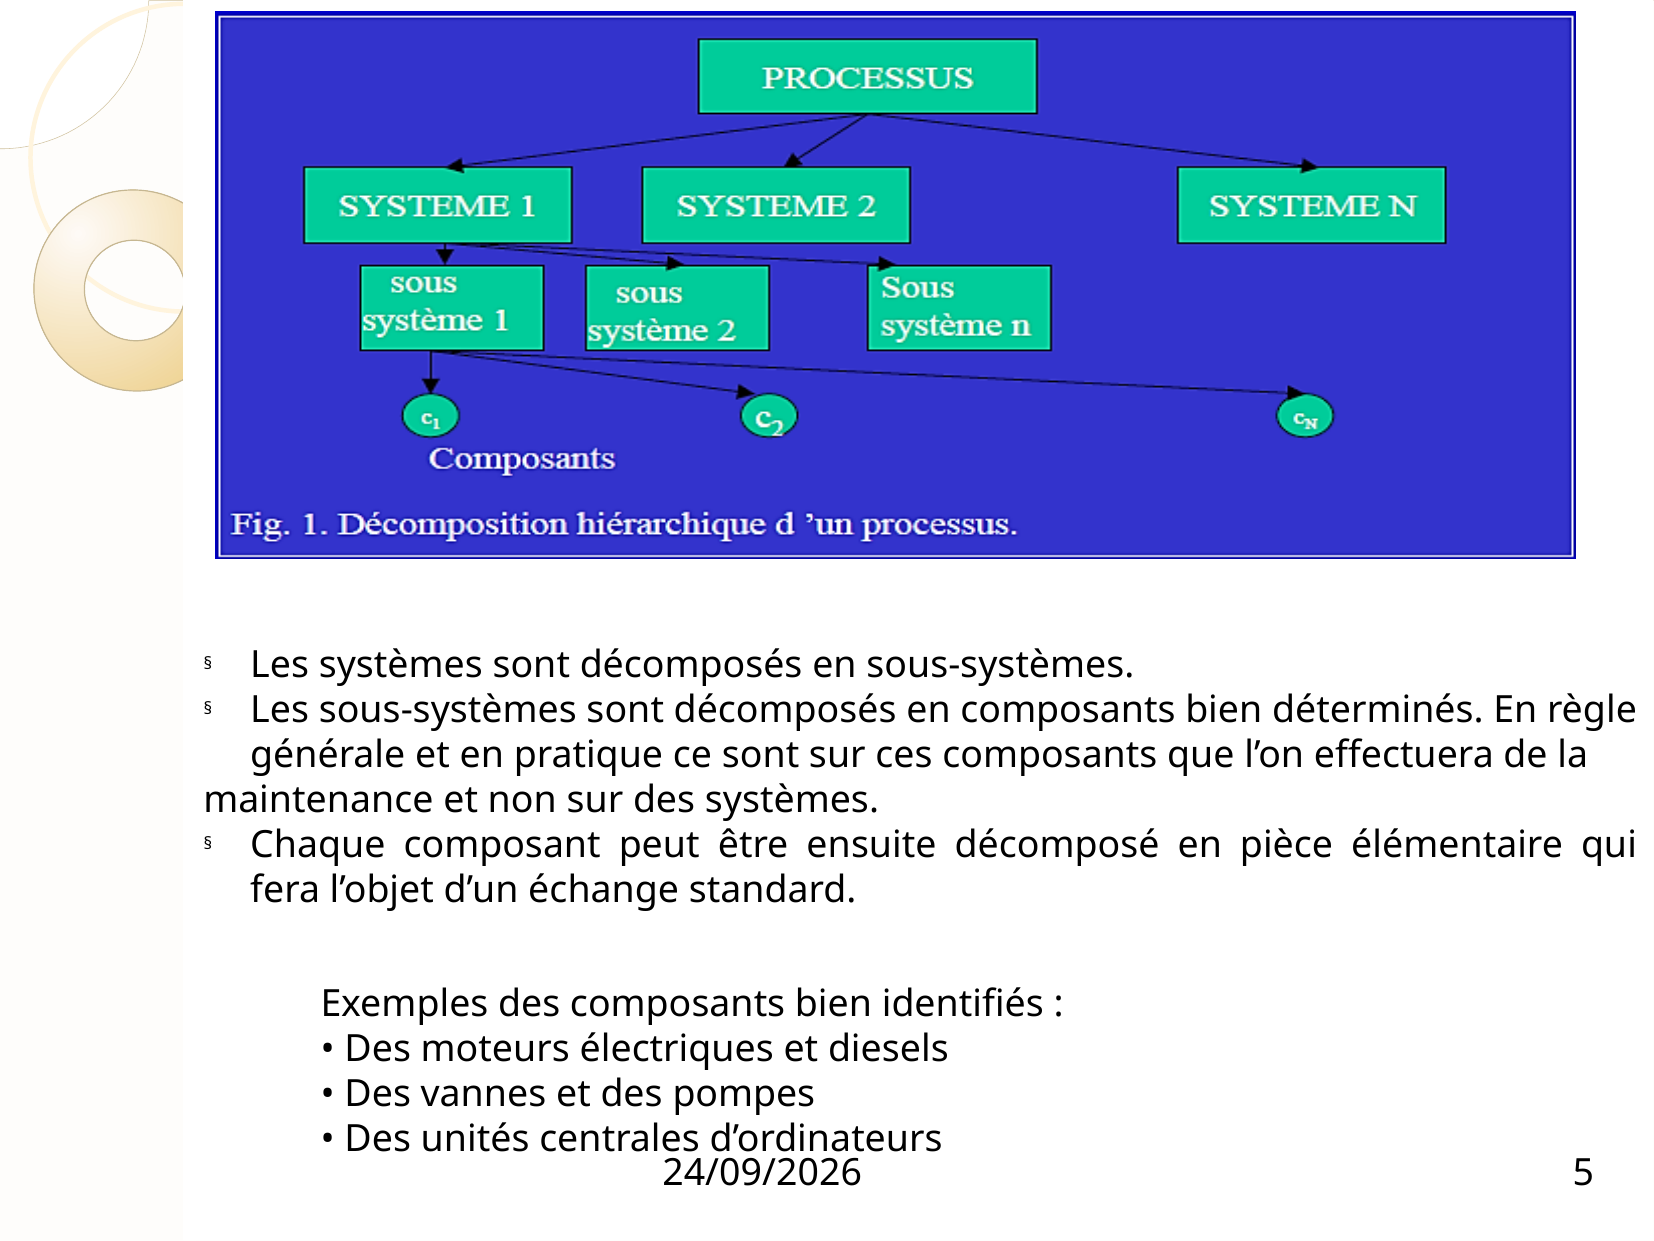

Les systèmes sont décomposés en sous-systèmes.
Les sous-systèmes sont décomposés en composants bien déterminés. En règle générale et en pratique ce sont sur ces composants que l’on effectuera de la
maintenance et non sur des systèmes.
Chaque composant peut être ensuite décomposé en pièce élémentaire qui fera l’objet d’un échange standard.
Exemples des composants bien identifiés :
• Des moteurs électriques et diesels
• Des vannes et des pompes
• Des unités centrales d’ordinateurs